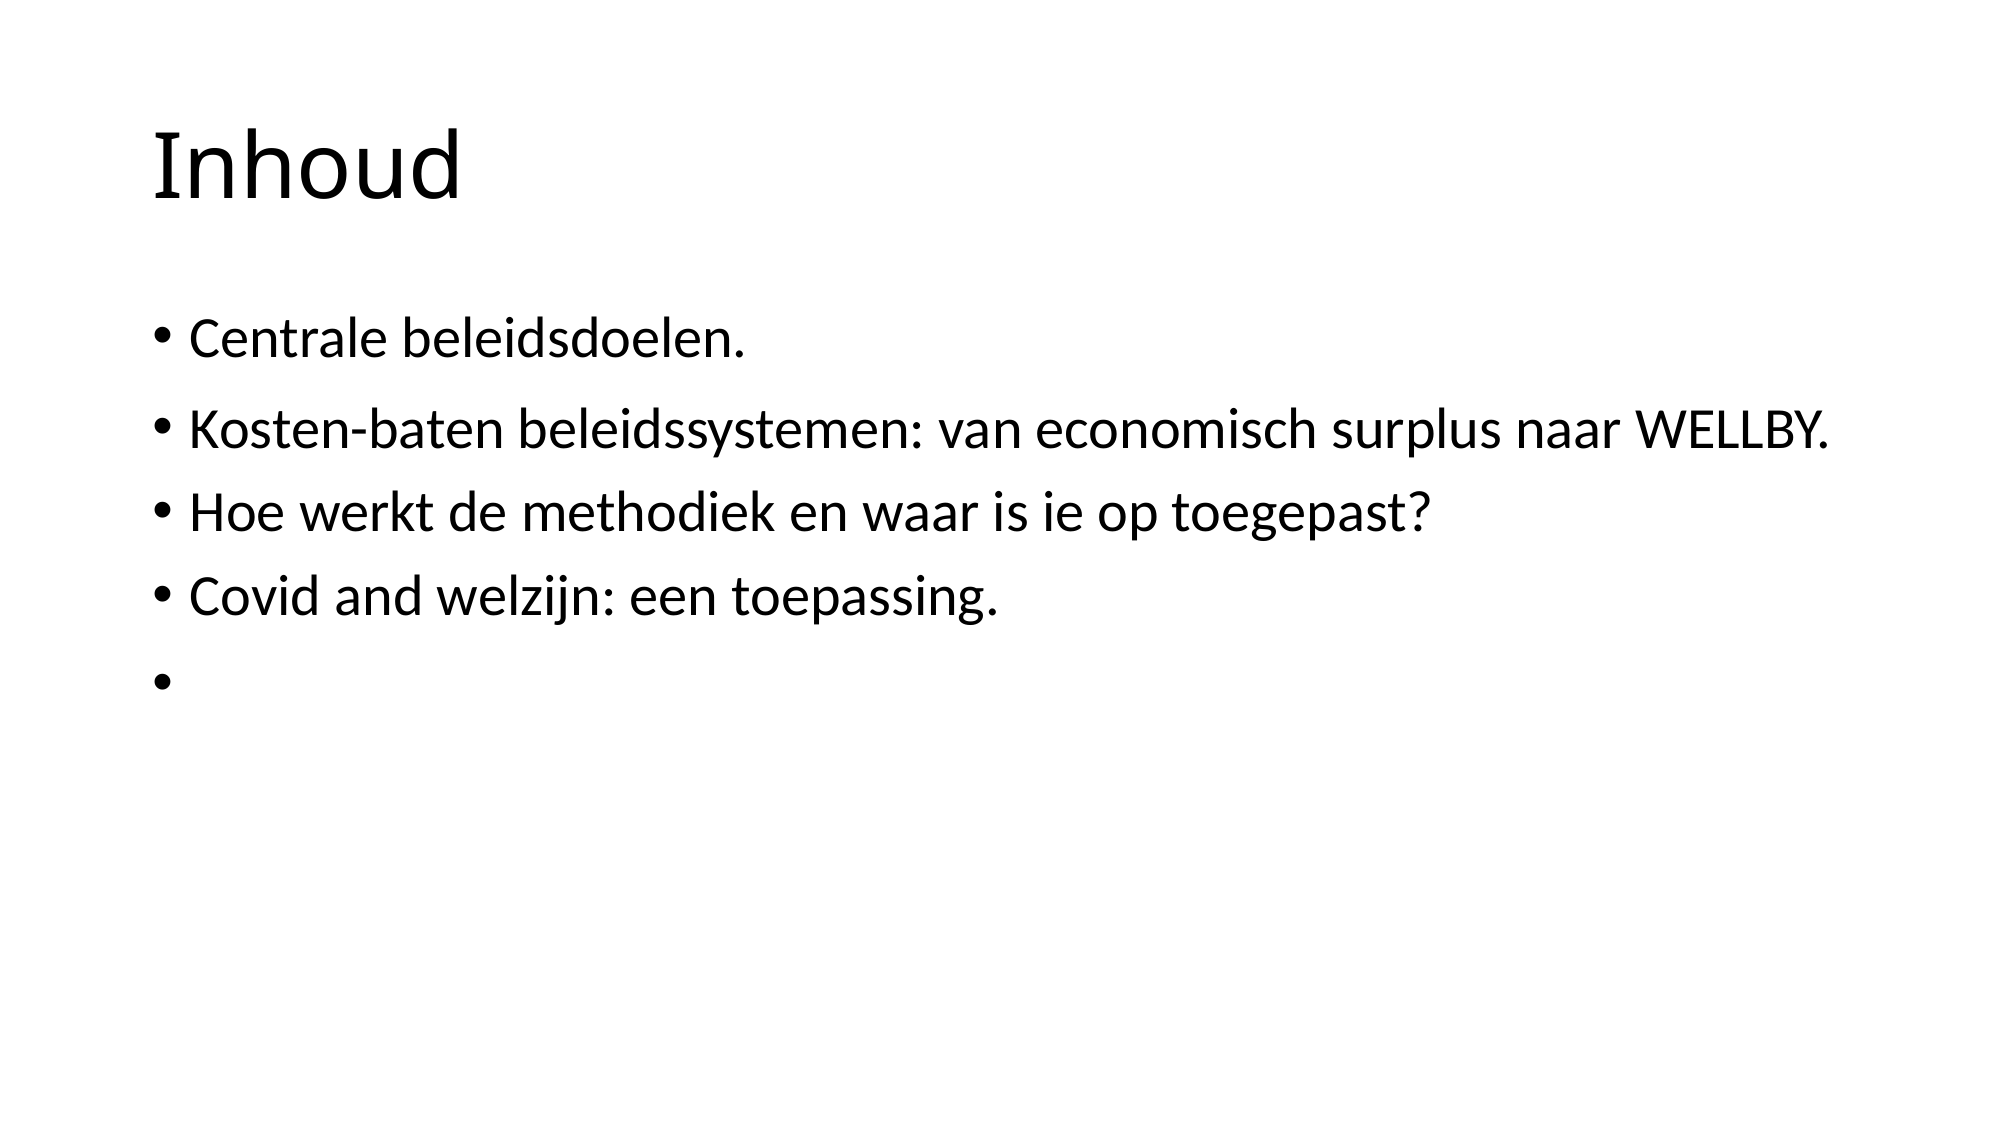

# Inhoud
Centrale beleidsdoelen.
Kosten-baten beleidssystemen: van economisch surplus naar WELLBY.
Hoe werkt de methodiek en waar is ie op toegepast?
Covid and welzijn: een toepassing.